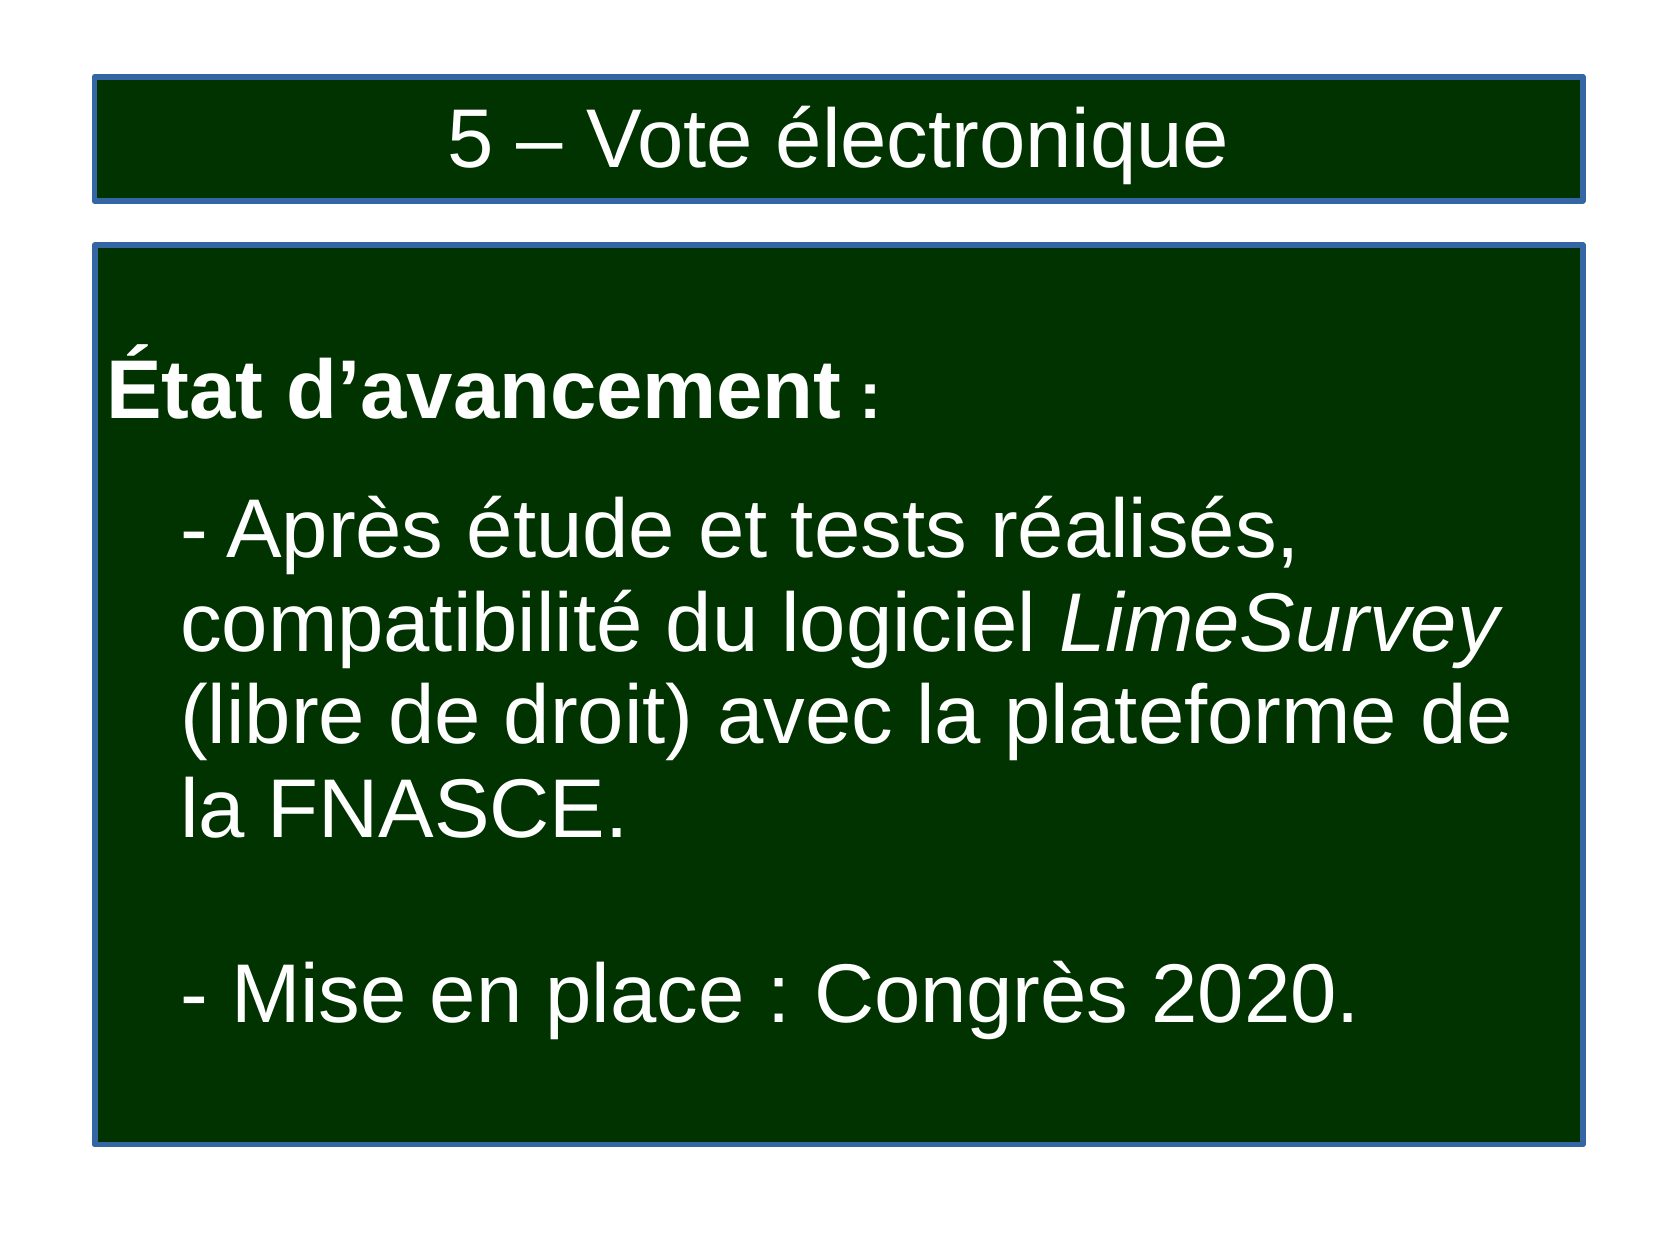

# 5 – Vote électronique
État d’avancement :
- Après étude et tests réalisés, compatibilité du logiciel LimeSurvey (libre de droit) avec la plateforme de la FNASCE.
- Mise en place : Congrès 2020.